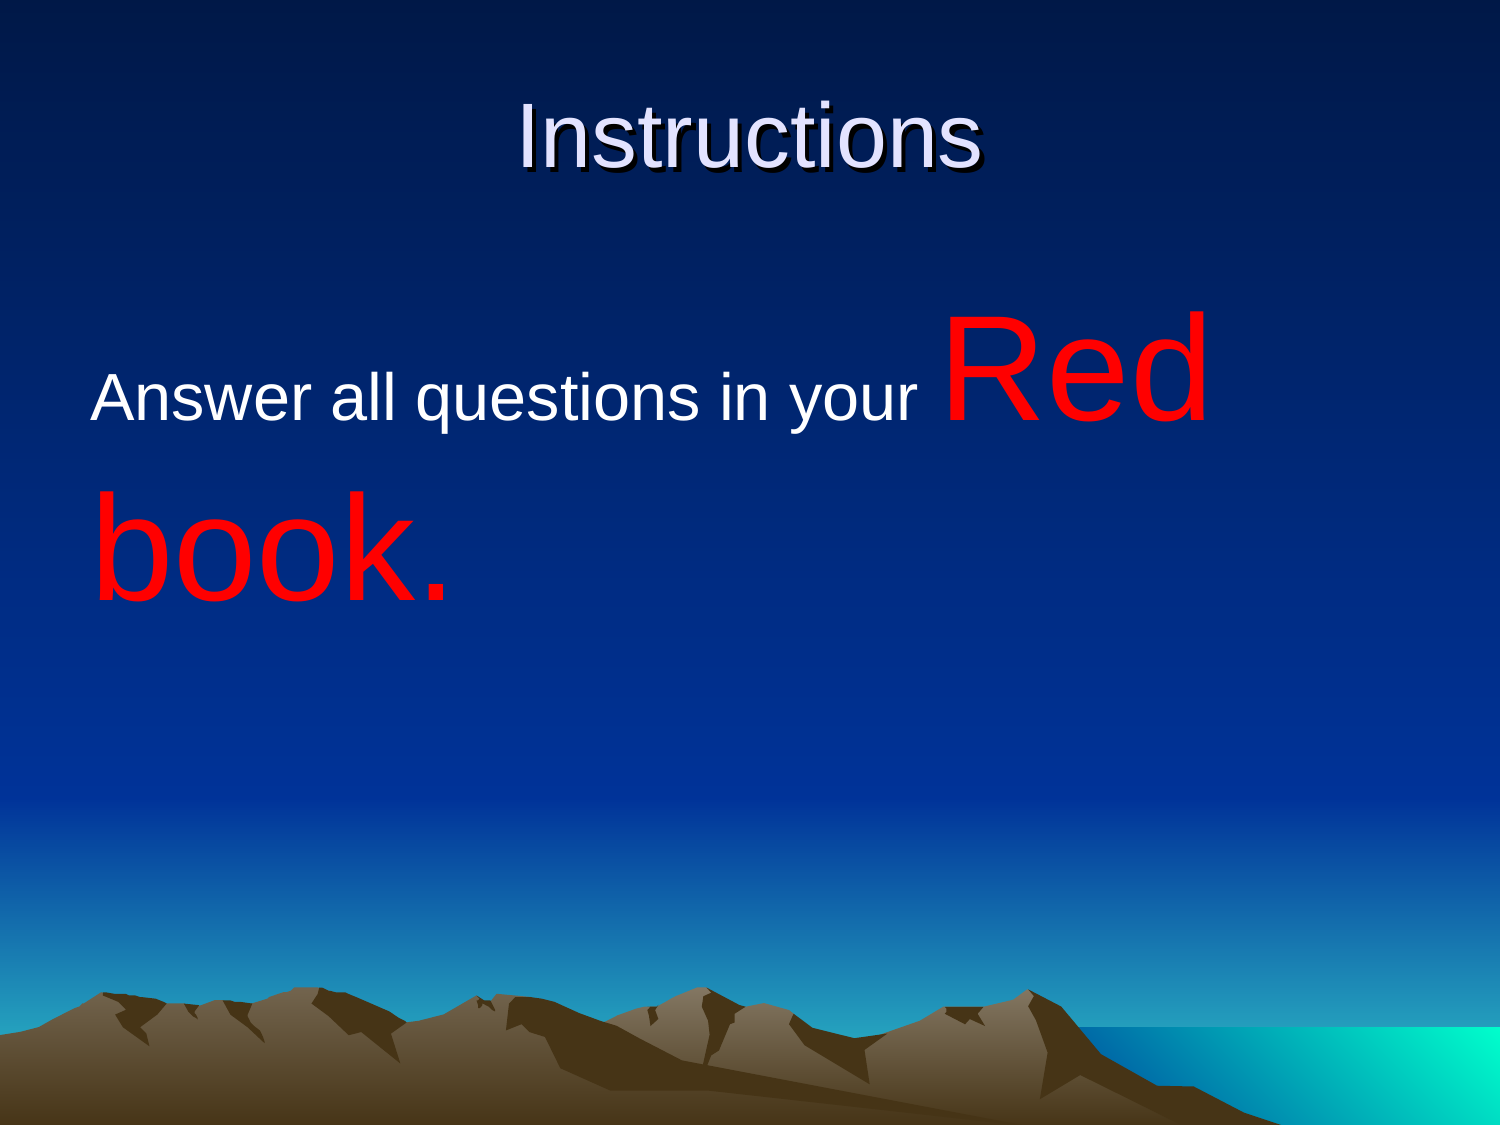

# Instructions
Answer all questions in your Red book.